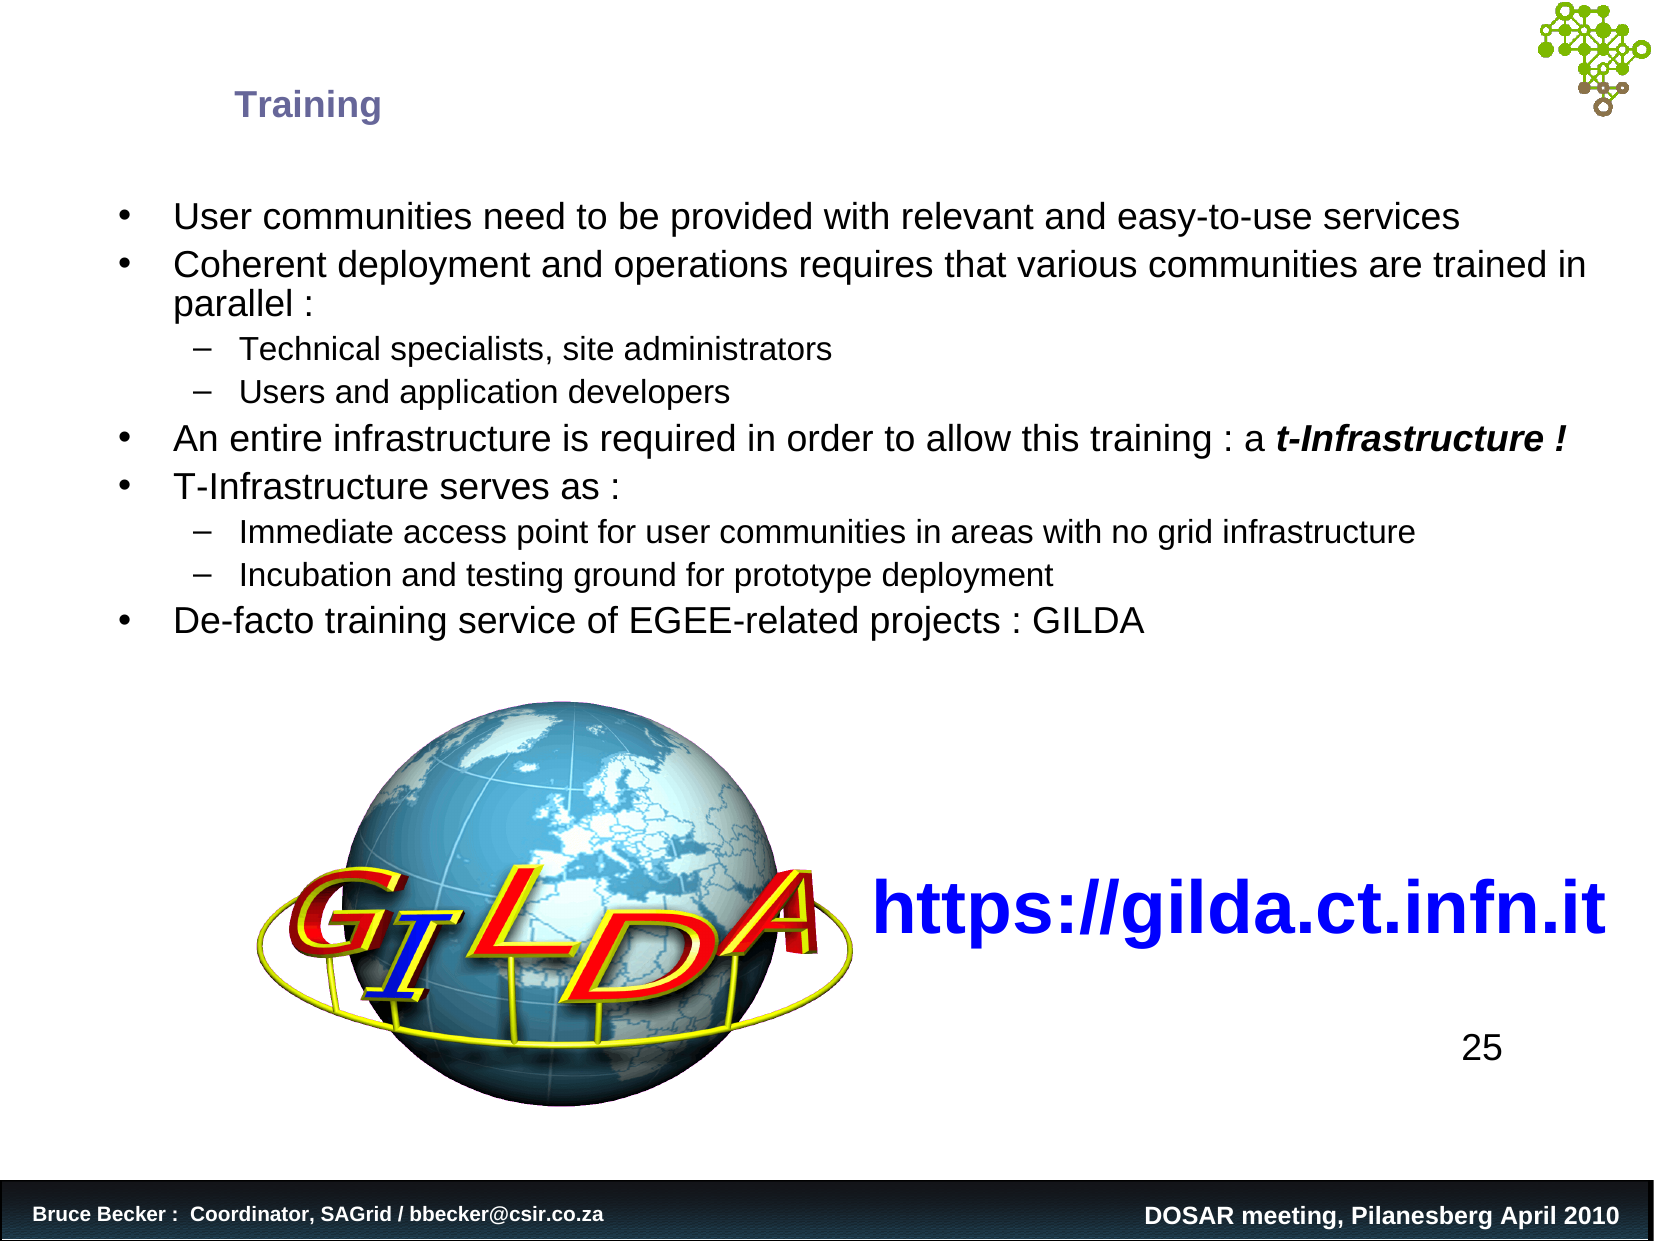

# Training
User communities need to be provided with relevant and easy-to-use services
Coherent deployment and operations requires that various communities are trained in parallel :
Technical specialists, site administrators
Users and application developers
An entire infrastructure is required in order to allow this training : a t-Infrastructure !
T-Infrastructure serves as :
Immediate access point for user communities in areas with no grid infrastructure
Incubation and testing ground for prototype deployment
De-facto training service of EGEE-related projects : GILDA
https://gilda.ct.infn.it
25